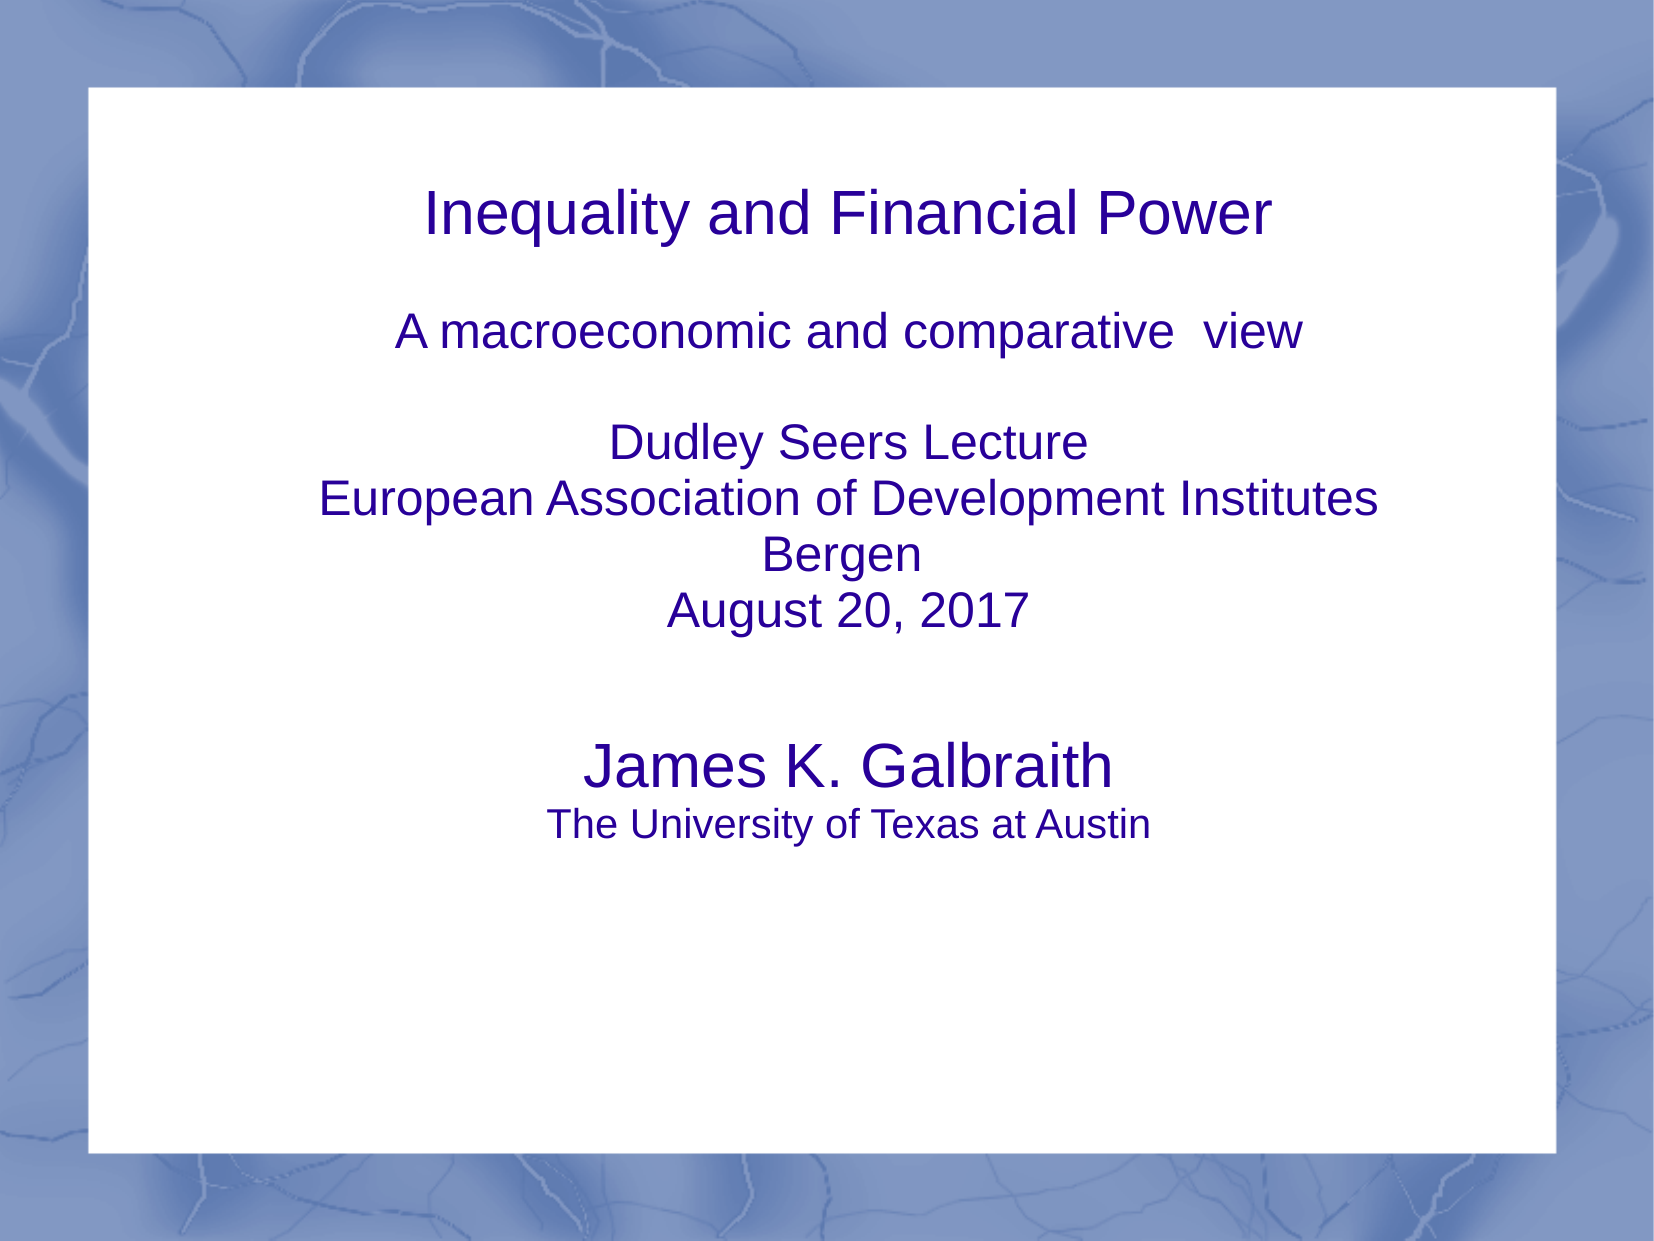

# Inequality and Financial Power A macroeconomic and comparative view Dudley Seers Lecture European Association of Development Institutes Bergen August 20, 2017 James K. Galbraith The University of Texas at Austin